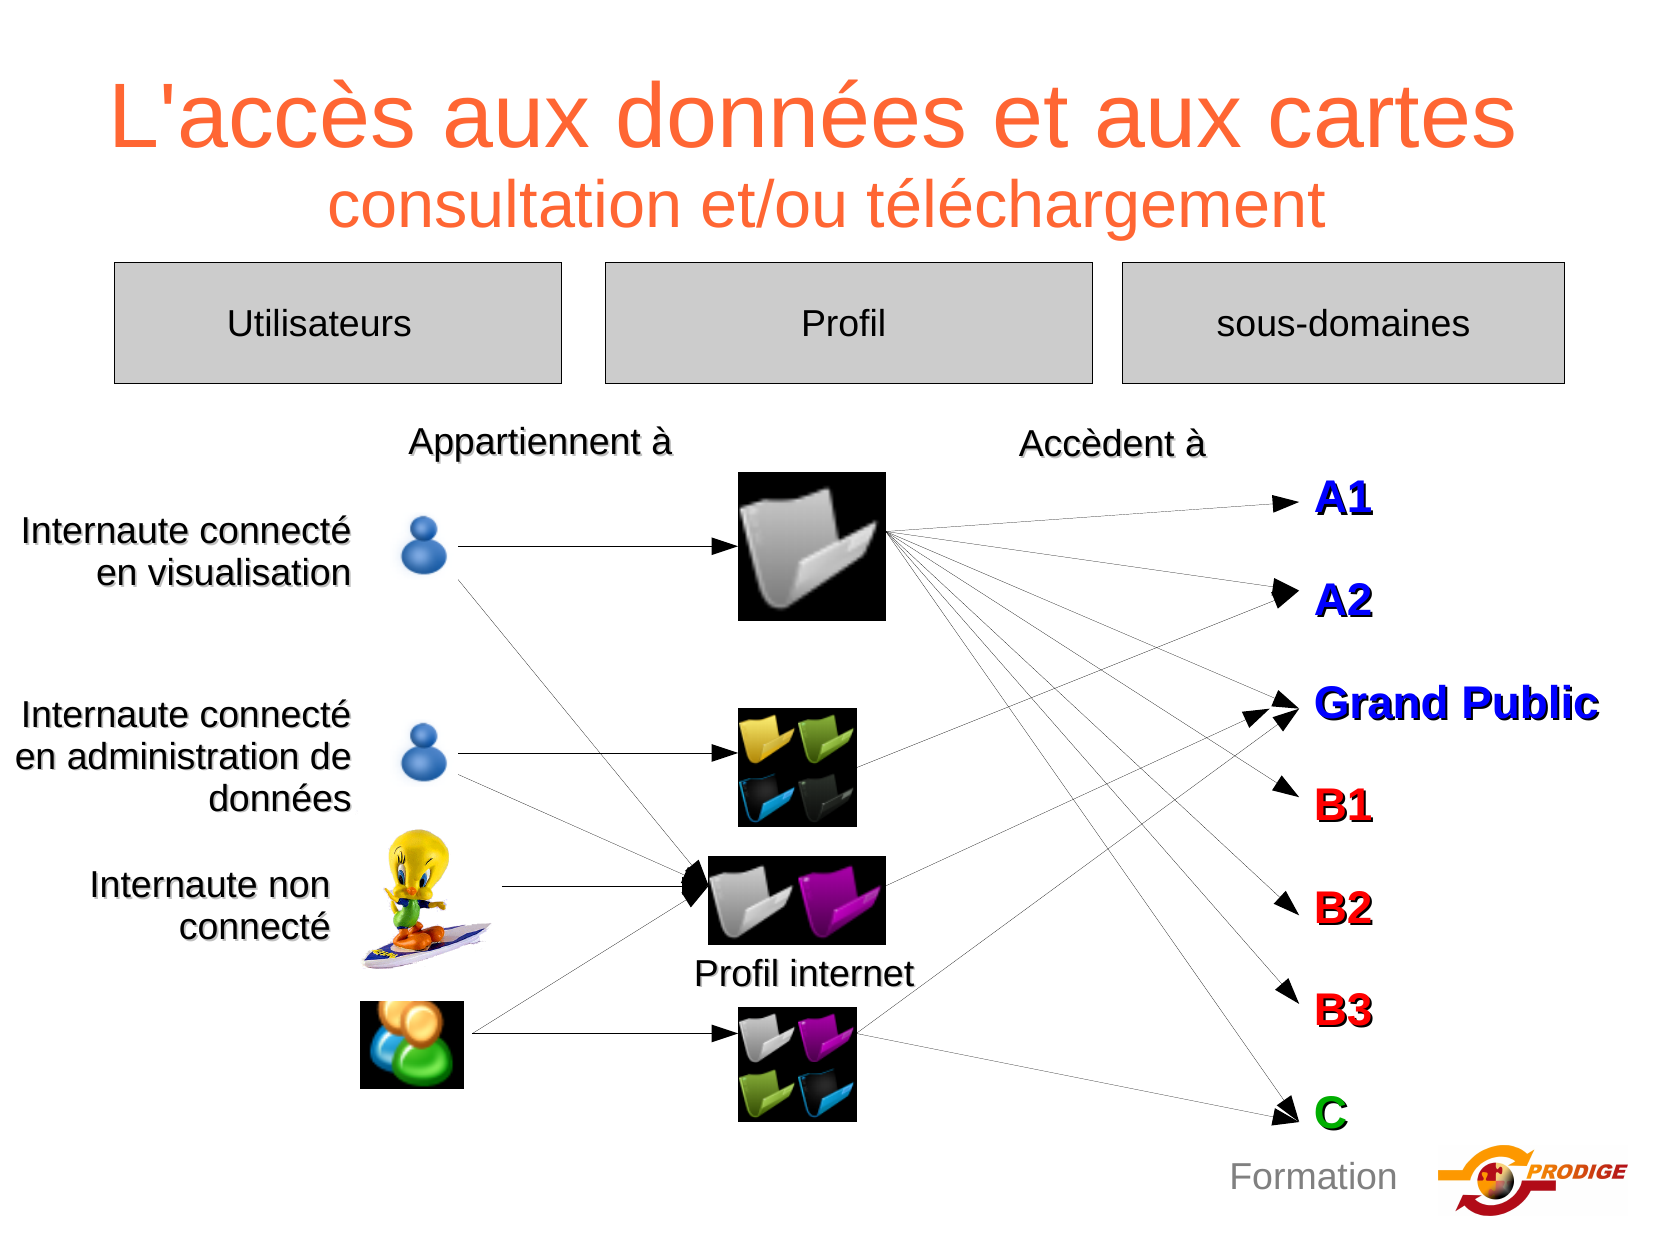

# L'accès aux données et aux cartes consultation et/ou téléchargement
Utilisateurs
Profil
sous-domaines
Appartiennent à
Accèdent à
A1
A2
Grand Public
B1
B2
B3
C
Internaute connecté en visualisation
Internaute connecté en administration de données
Internaute non connecté
Profil internet